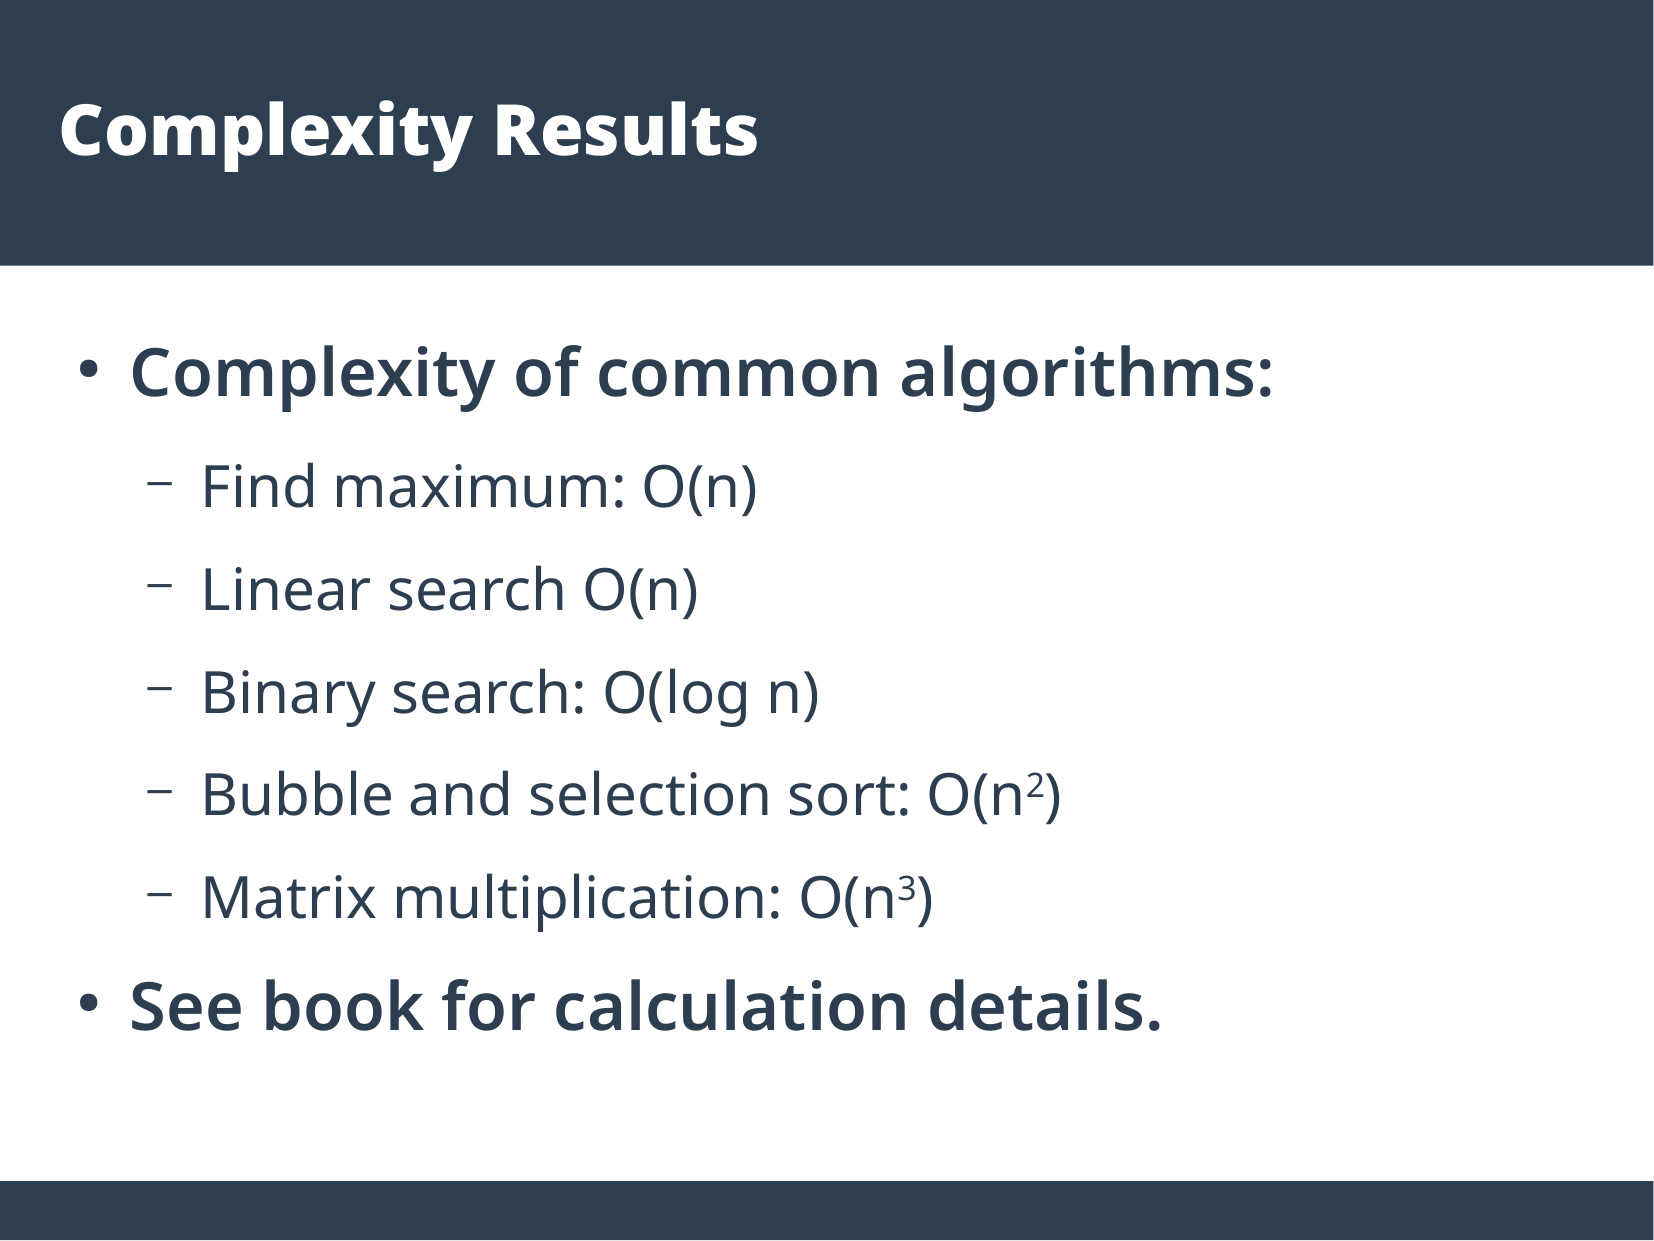

# Complexity Results
Complexity of common algorithms:
Find maximum: O(n)
Linear search O(n)
Binary search: O(log n)
Bubble and selection sort: O(n2)
Matrix multiplication: O(n3)
See book for calculation details.